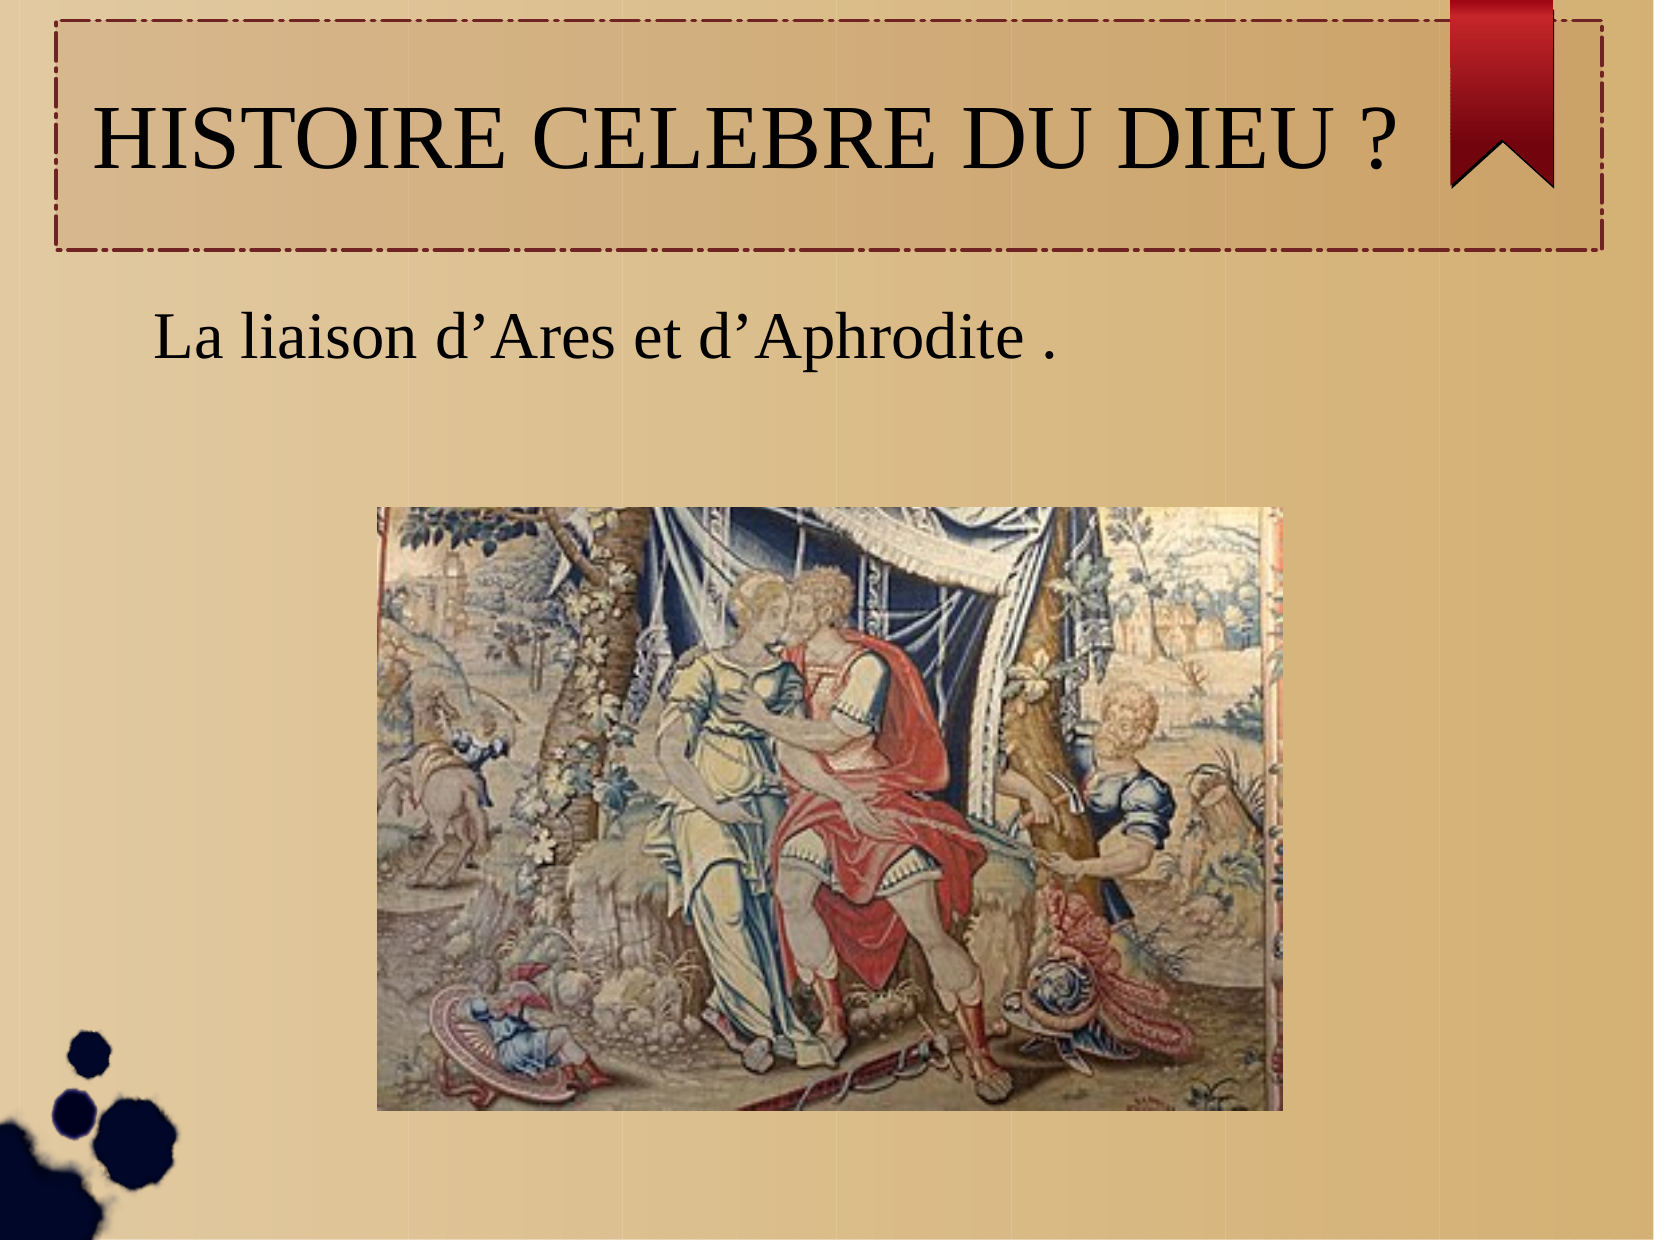

# HISTOIRE CELEBRE DU DIEU ?
La liaison d’Ares et d’Aphrodite .